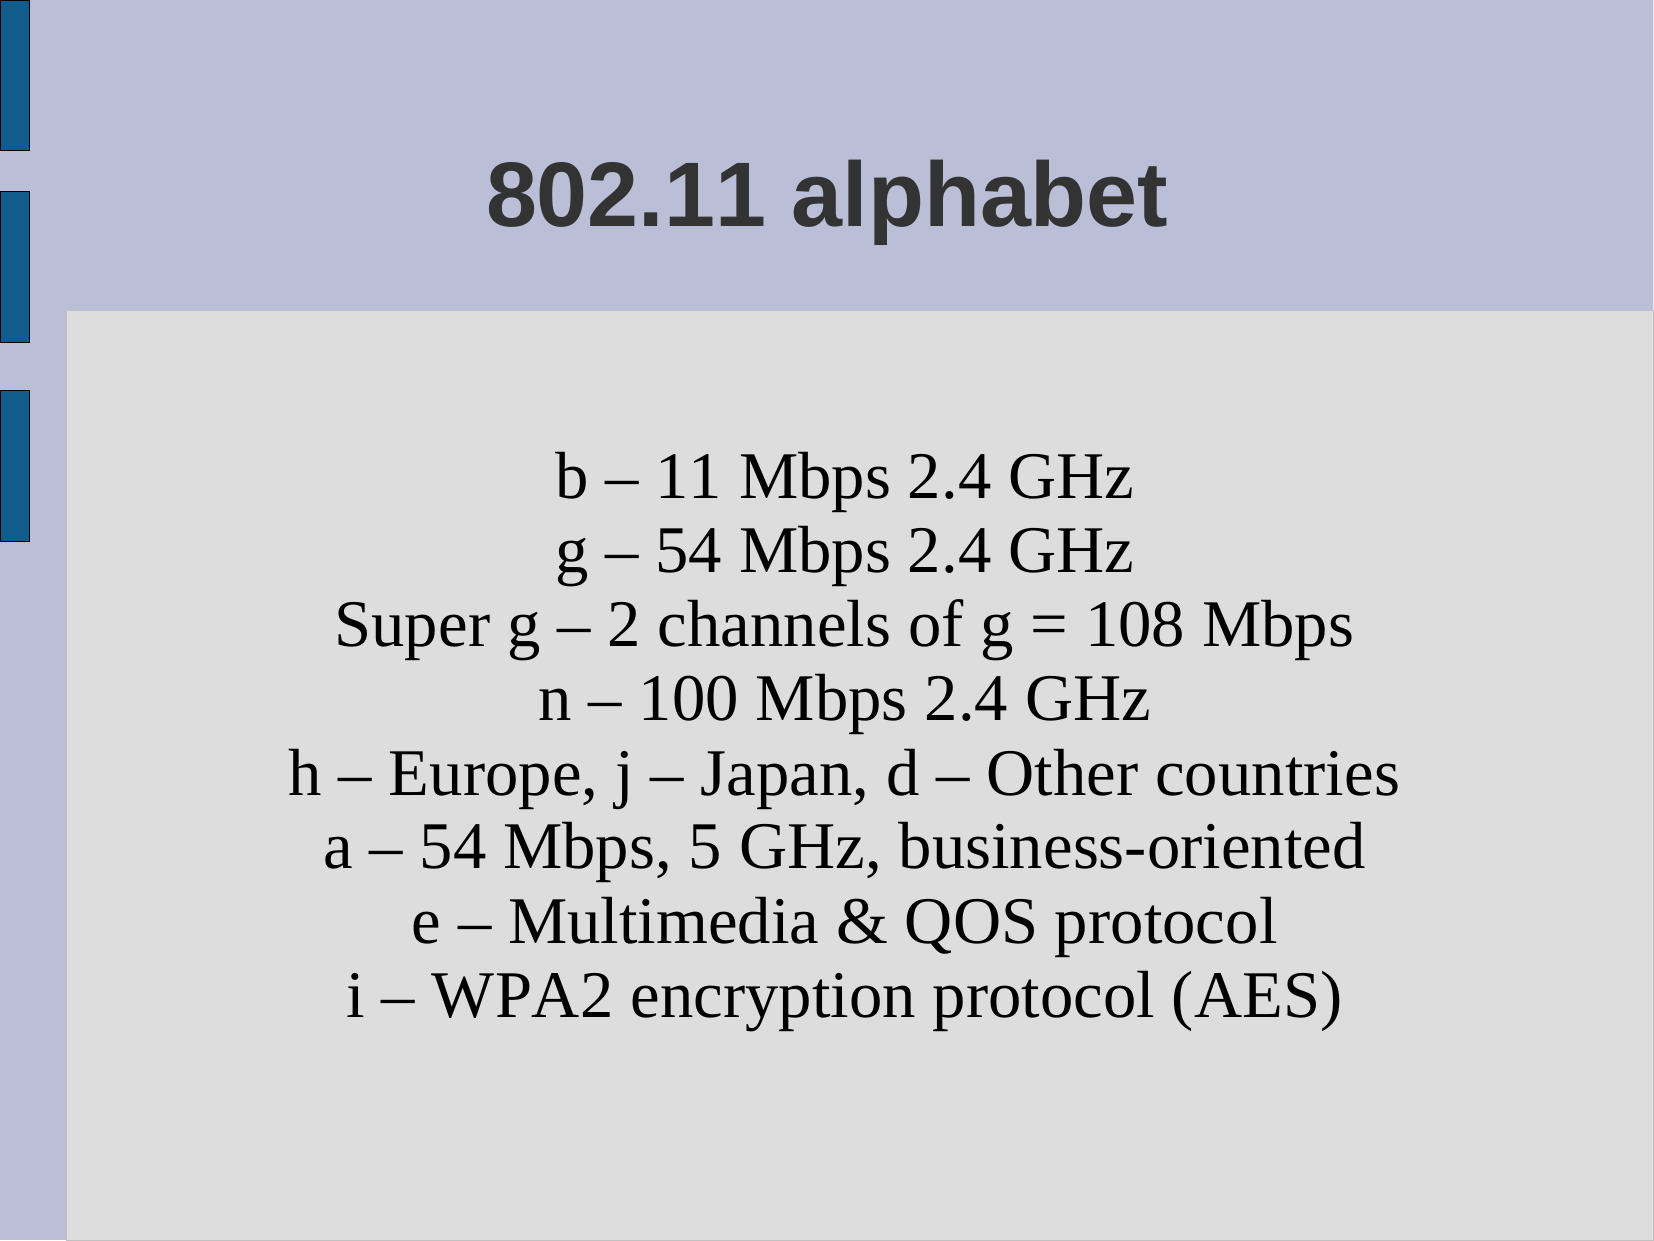

# 802.11 alphabet
b – 11 Mbps 2.4 GHz
g – 54 Mbps 2.4 GHz
Super g – 2 channels of g = 108 Mbps
n – 100 Mbps 2.4 GHz
h – Europe, j – Japan, d – Other countries
a – 54 Mbps, 5 GHz, business-oriented
e – Multimedia & QOS protocol
i – WPA2 encryption protocol (AES)